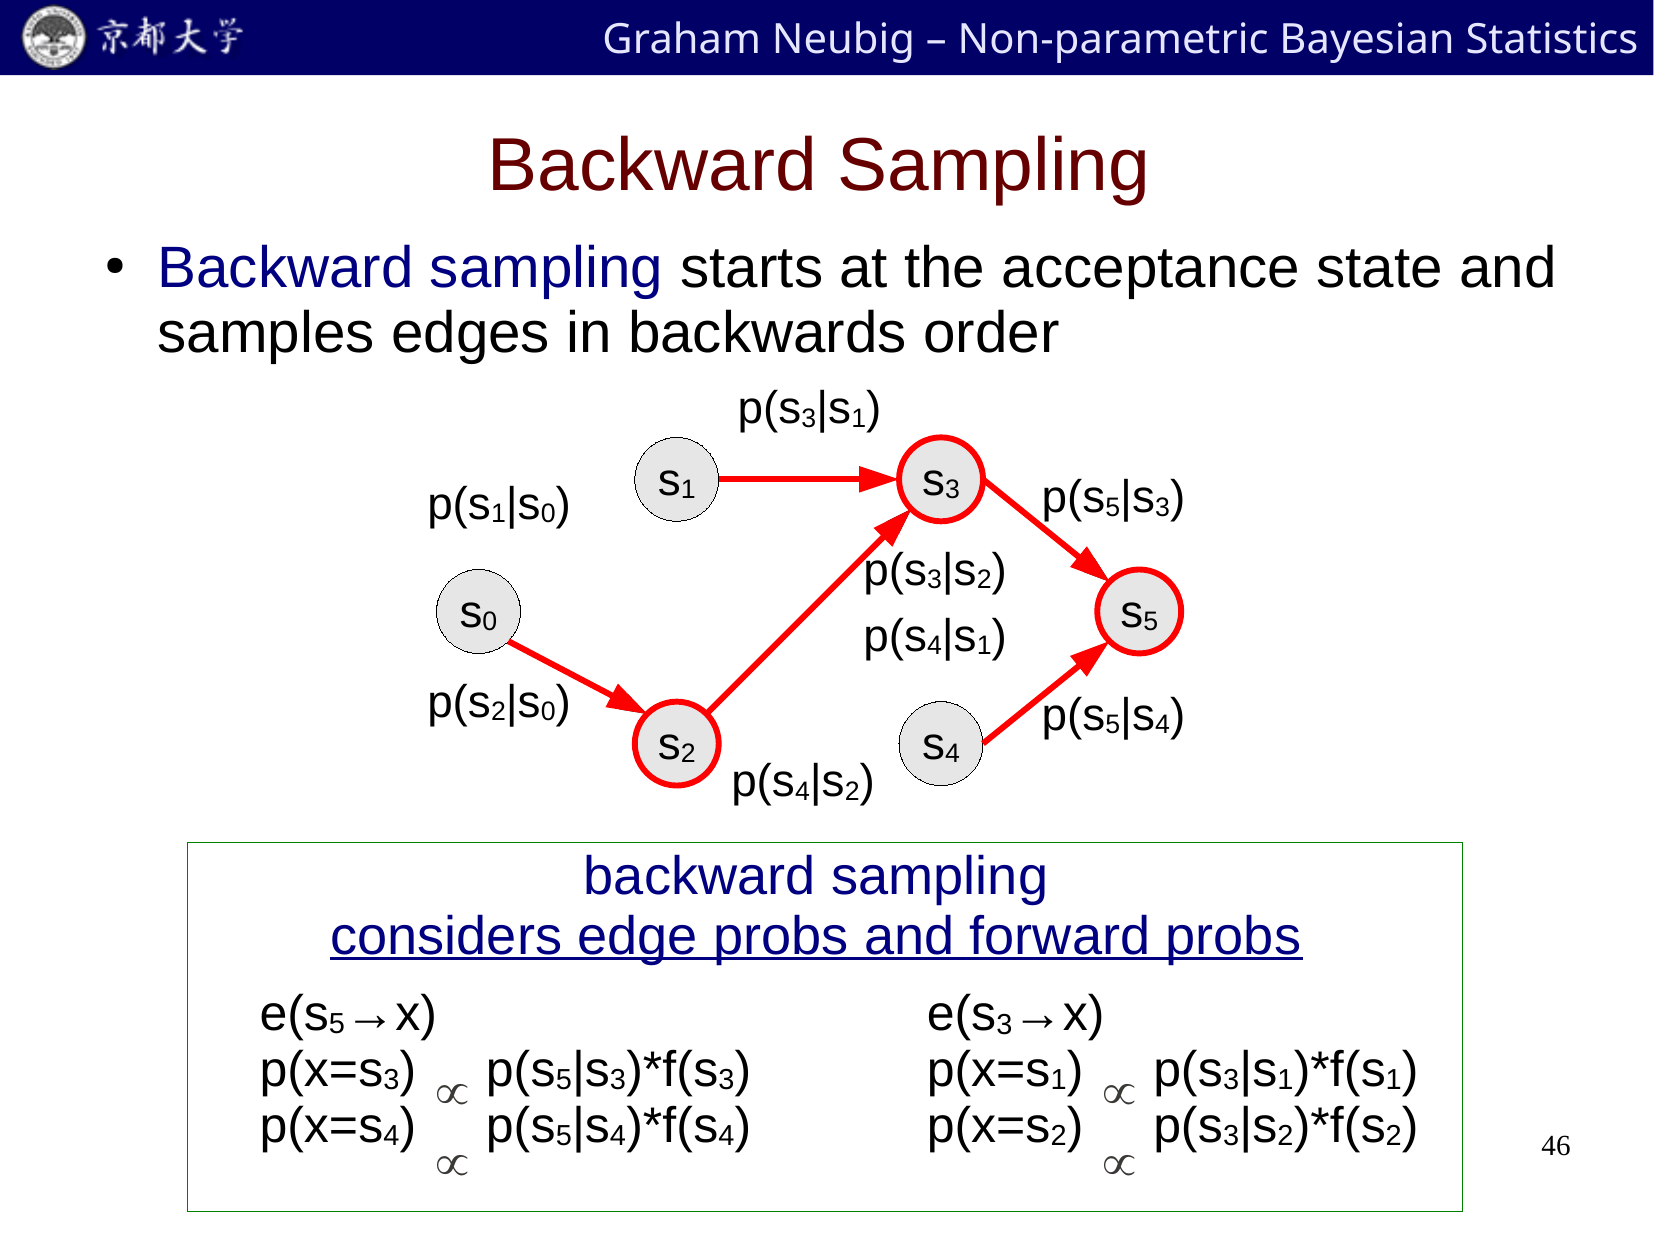

# Backward Sampling
Backward sampling starts at the acceptance state and samples edges in backwards order
p(s3|s1)
s1
s3
s3
p(s5|s3)
p(s1|s0)
p(s3|s2)
s0
s5
s5
p(s4|s1)
p(s2|s0)
p(s5|s4)
s2
s2
s4
p(s4|s2)
backward sampling
considers edge probs and forward probs
e(s5→x)
p(x=s3) p(s5|s3)*f(s3)
p(x=s4) p(s5|s4)*f(s4)
e(s3→x)
p(x=s1) p(s3|s1)*f(s1)
p(x=s2) p(s3|s2)*f(s2)
46